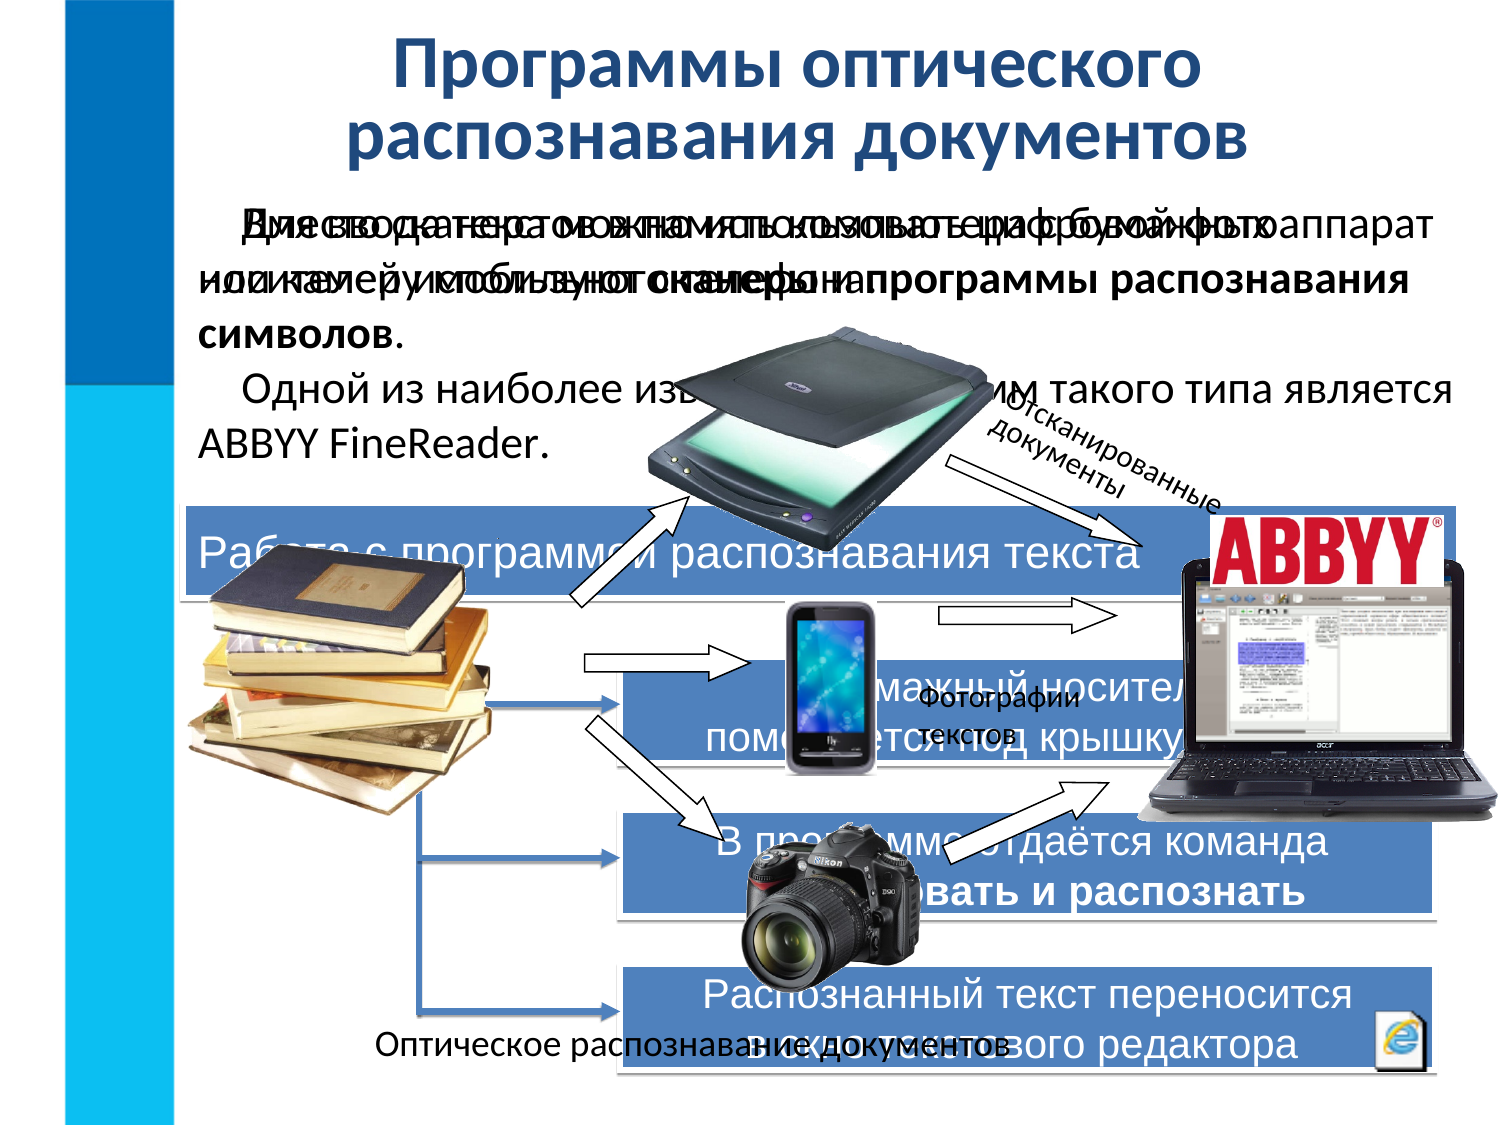

Программы оптического распознавания документов
Для ввода текстов в память компьютера с бумажных носителей используют сканеры и программы распознавания символов.
Одной из наиболее известных программ такого типа является ABBYY FineReader.
Вместо сканера можно использовать цифровой фотоаппарат или камеру мобильного телефона.
Отсканированные документы
Работа с программой распознавания текста
Бумажный носитель
помещается под крышку сканера
Фотографии текстов
В программе отдаётся команда
Сканировать и распознать
Распознанный текст переносится
в окно текстового редактора
Оптическое распознавание документов